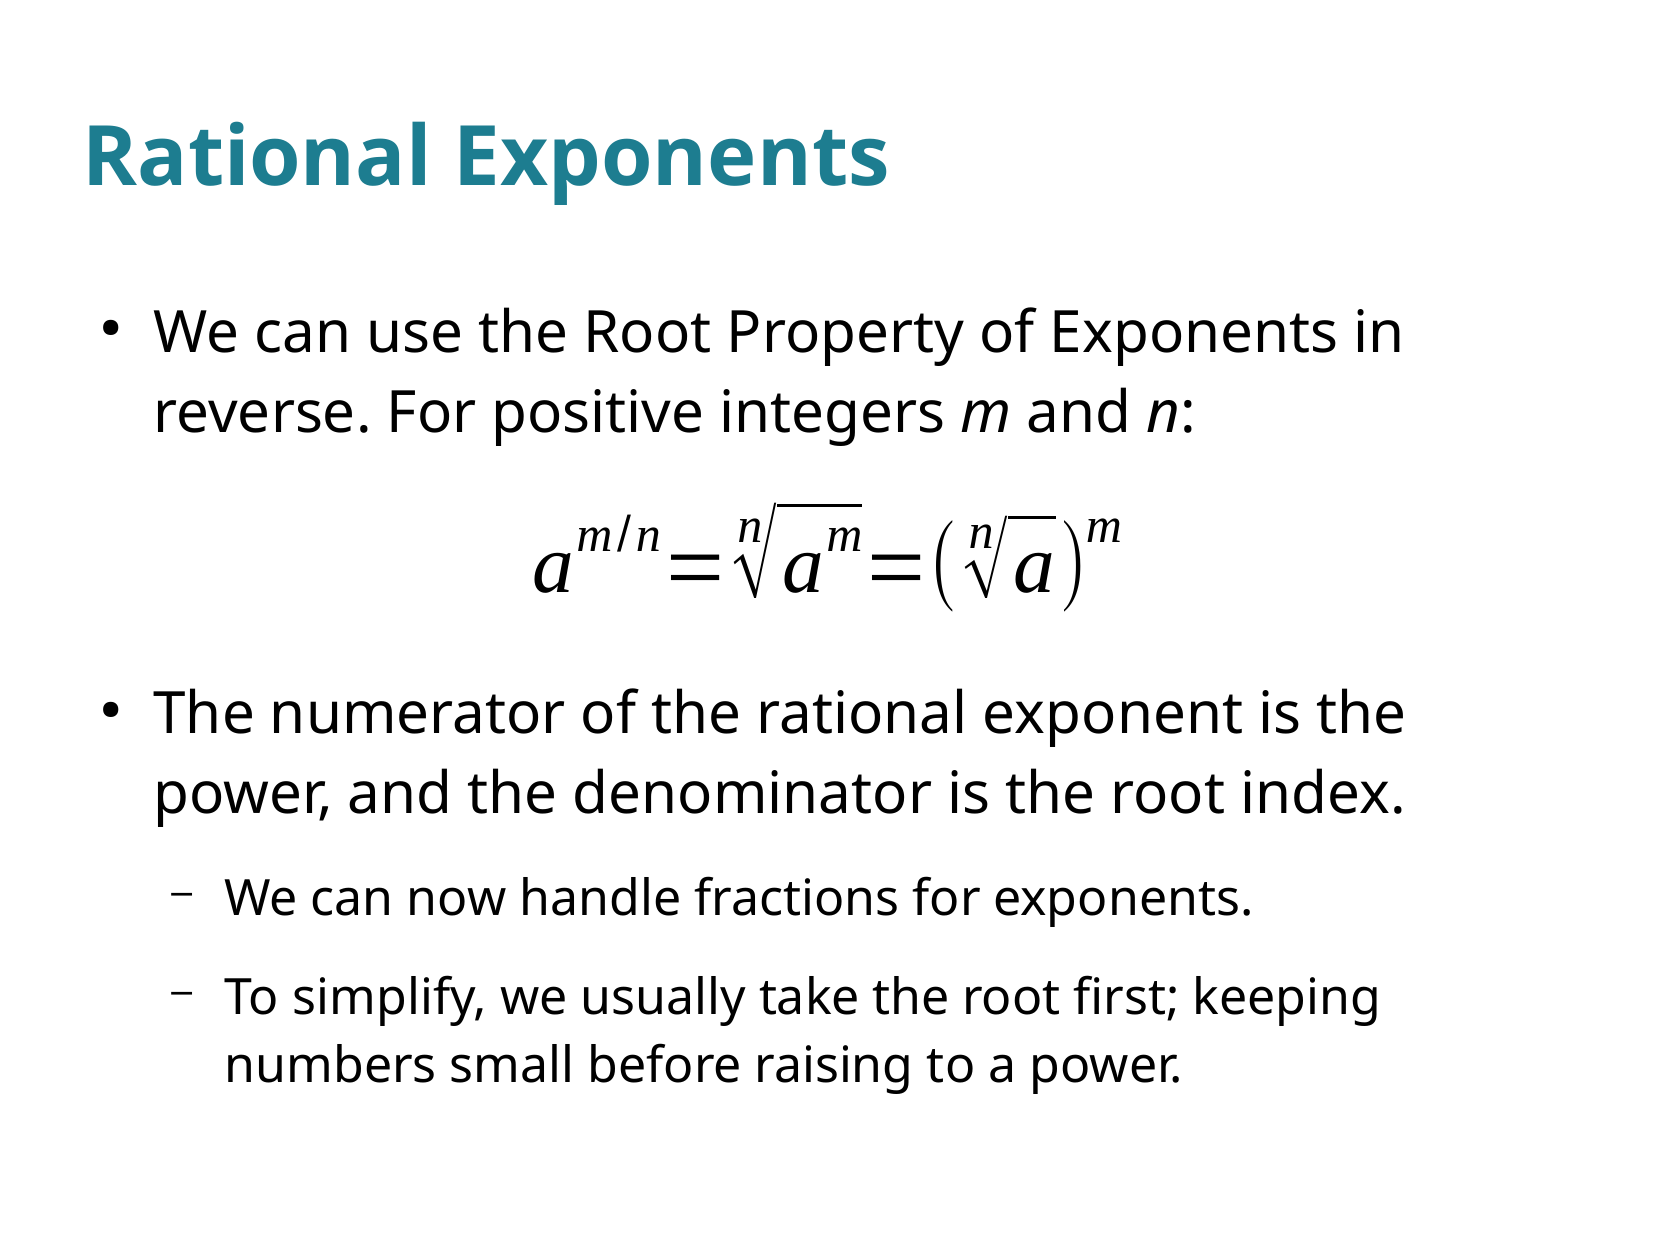

# Rational Exponents
We can use the Root Property of Exponents in reverse. For positive integers m and n:
The numerator of the rational exponent is the power, and the denominator is the root index.
We can now handle fractions for exponents.
To simplify, we usually take the root first; keeping numbers small before raising to a power.